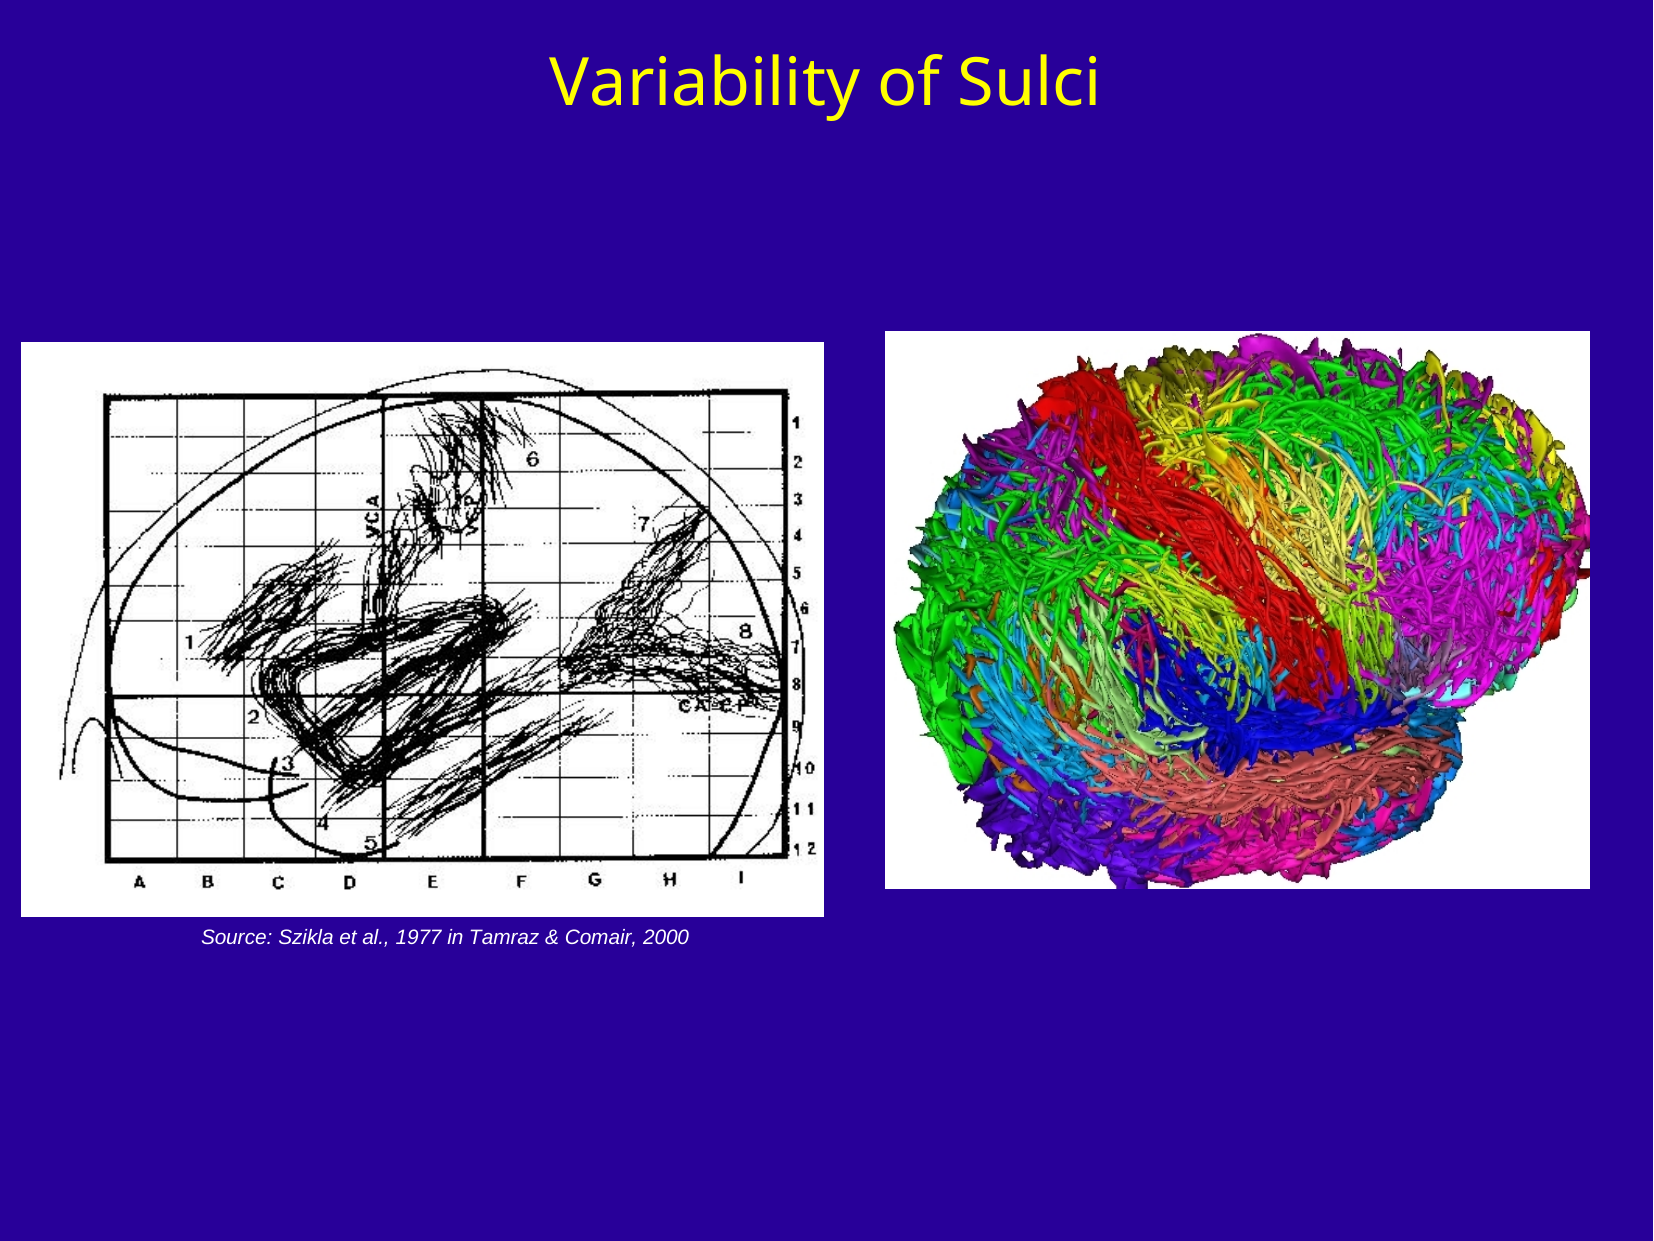

# Variability of Sulci
Source: Szikla et al., 1977 in Tamraz & Comair, 2000